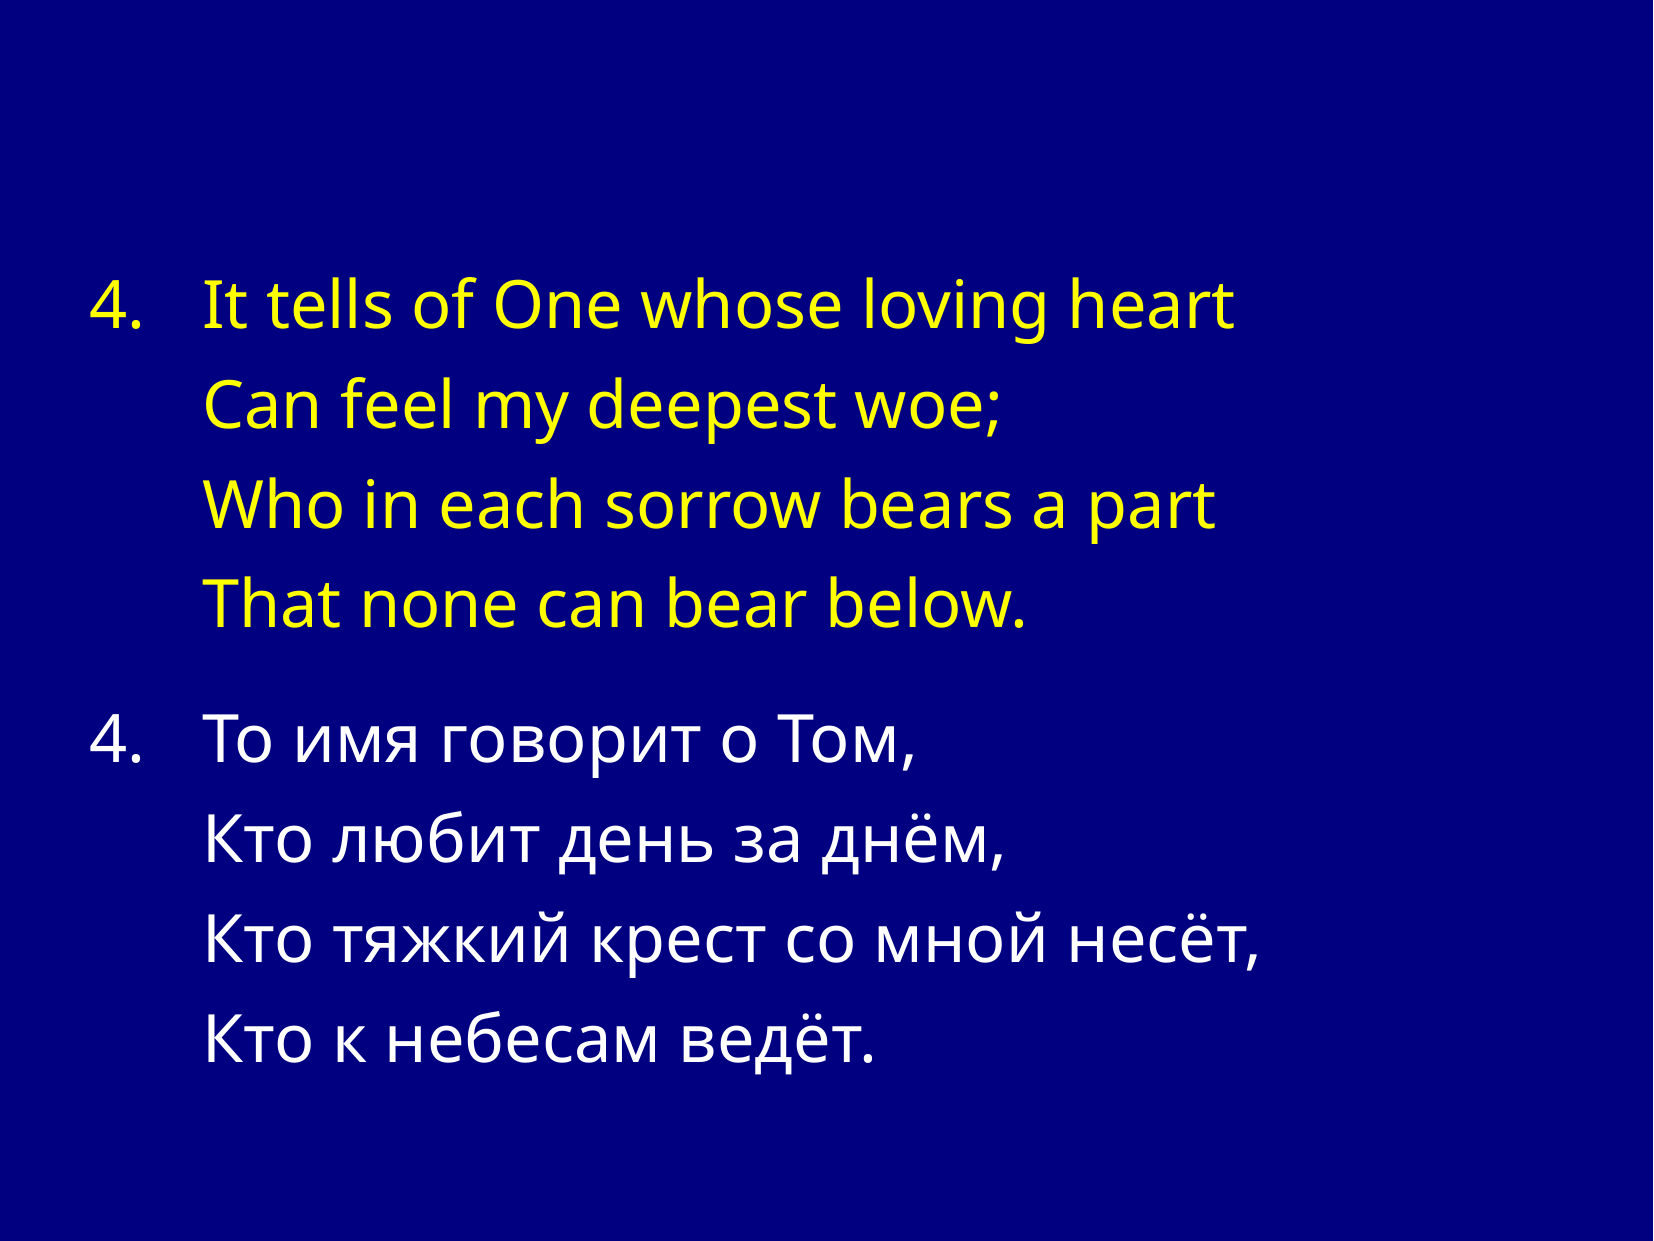

4.	It tells of One whose loving heart
	Can feel my deepest woe;
	Who in each sorrow bears a part
	That none can bear below.
4.	То имя говорит о Том,
	Кто любит день за днём,
	Кто тяжкий крест со мной несёт,
	Кто к небесам ведёт.